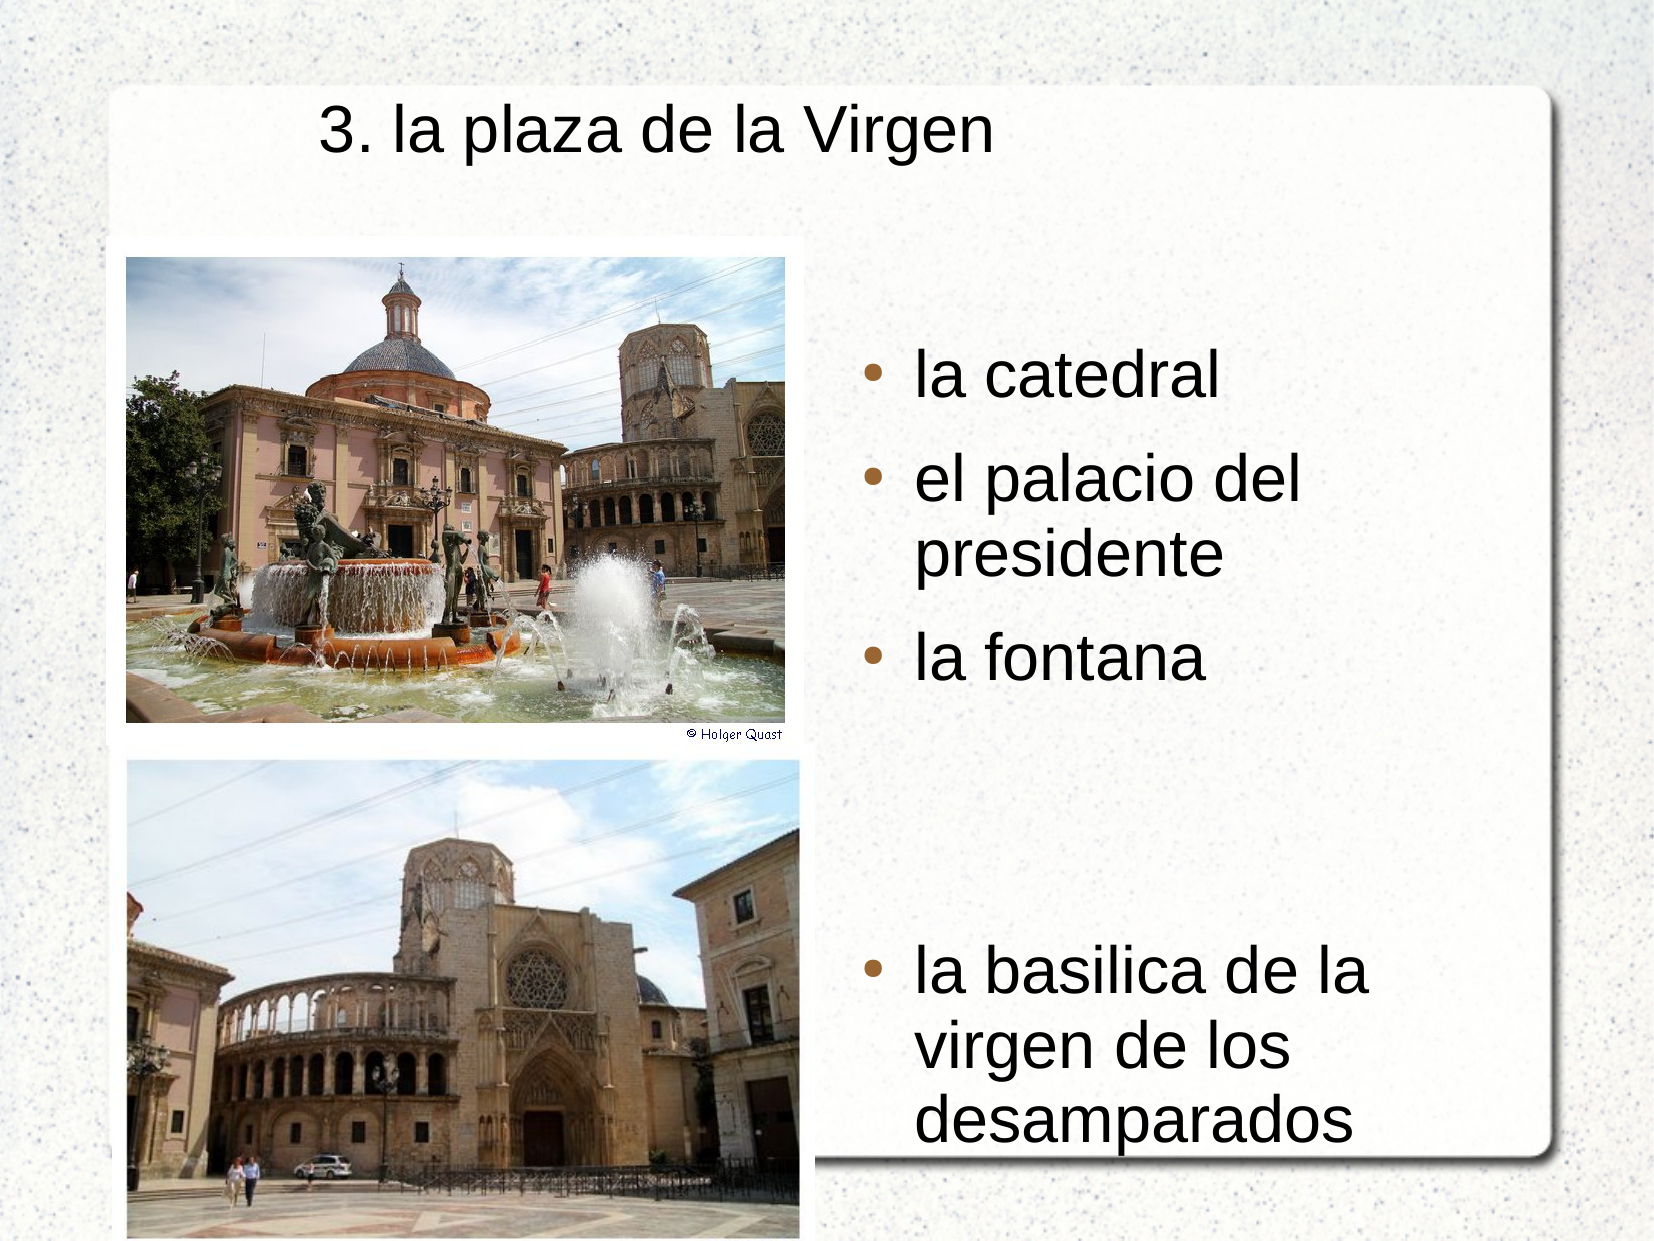

# 3. la plaza de la Virgen
la catedral
el palacio del presidente
la fontana
la basilica de la virgen de los desamparados